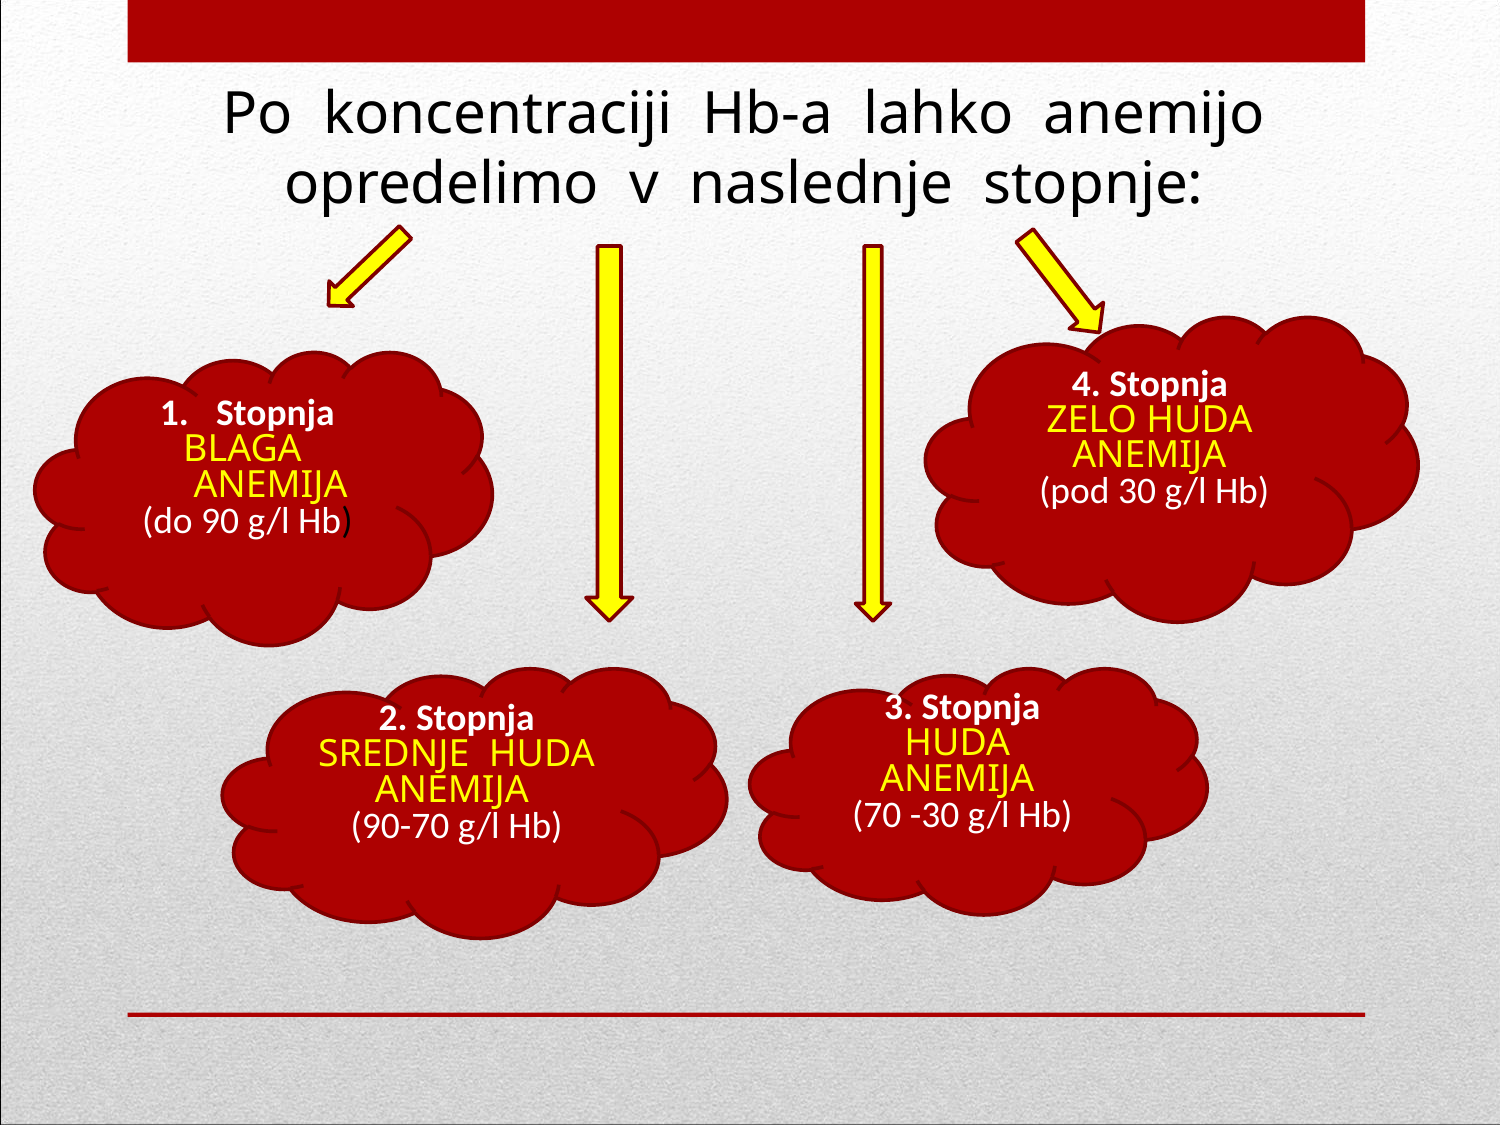

# Po koncentraciji Hb-a lahko anemijo opredelimo v naslednje stopnje:
4. Stopnja
ZELO HUDA ANEMIJA
(pod 30 g/l Hb)
Stopnja
BLAGA ANEMIJA
(do 90 g/l Hb)
2. Stopnja
SREDNJE HUDA ANEMIJA
(90-70 g/l Hb)
3. Stopnja
HUDA ANEMIJA
(70 -30 g/l Hb)